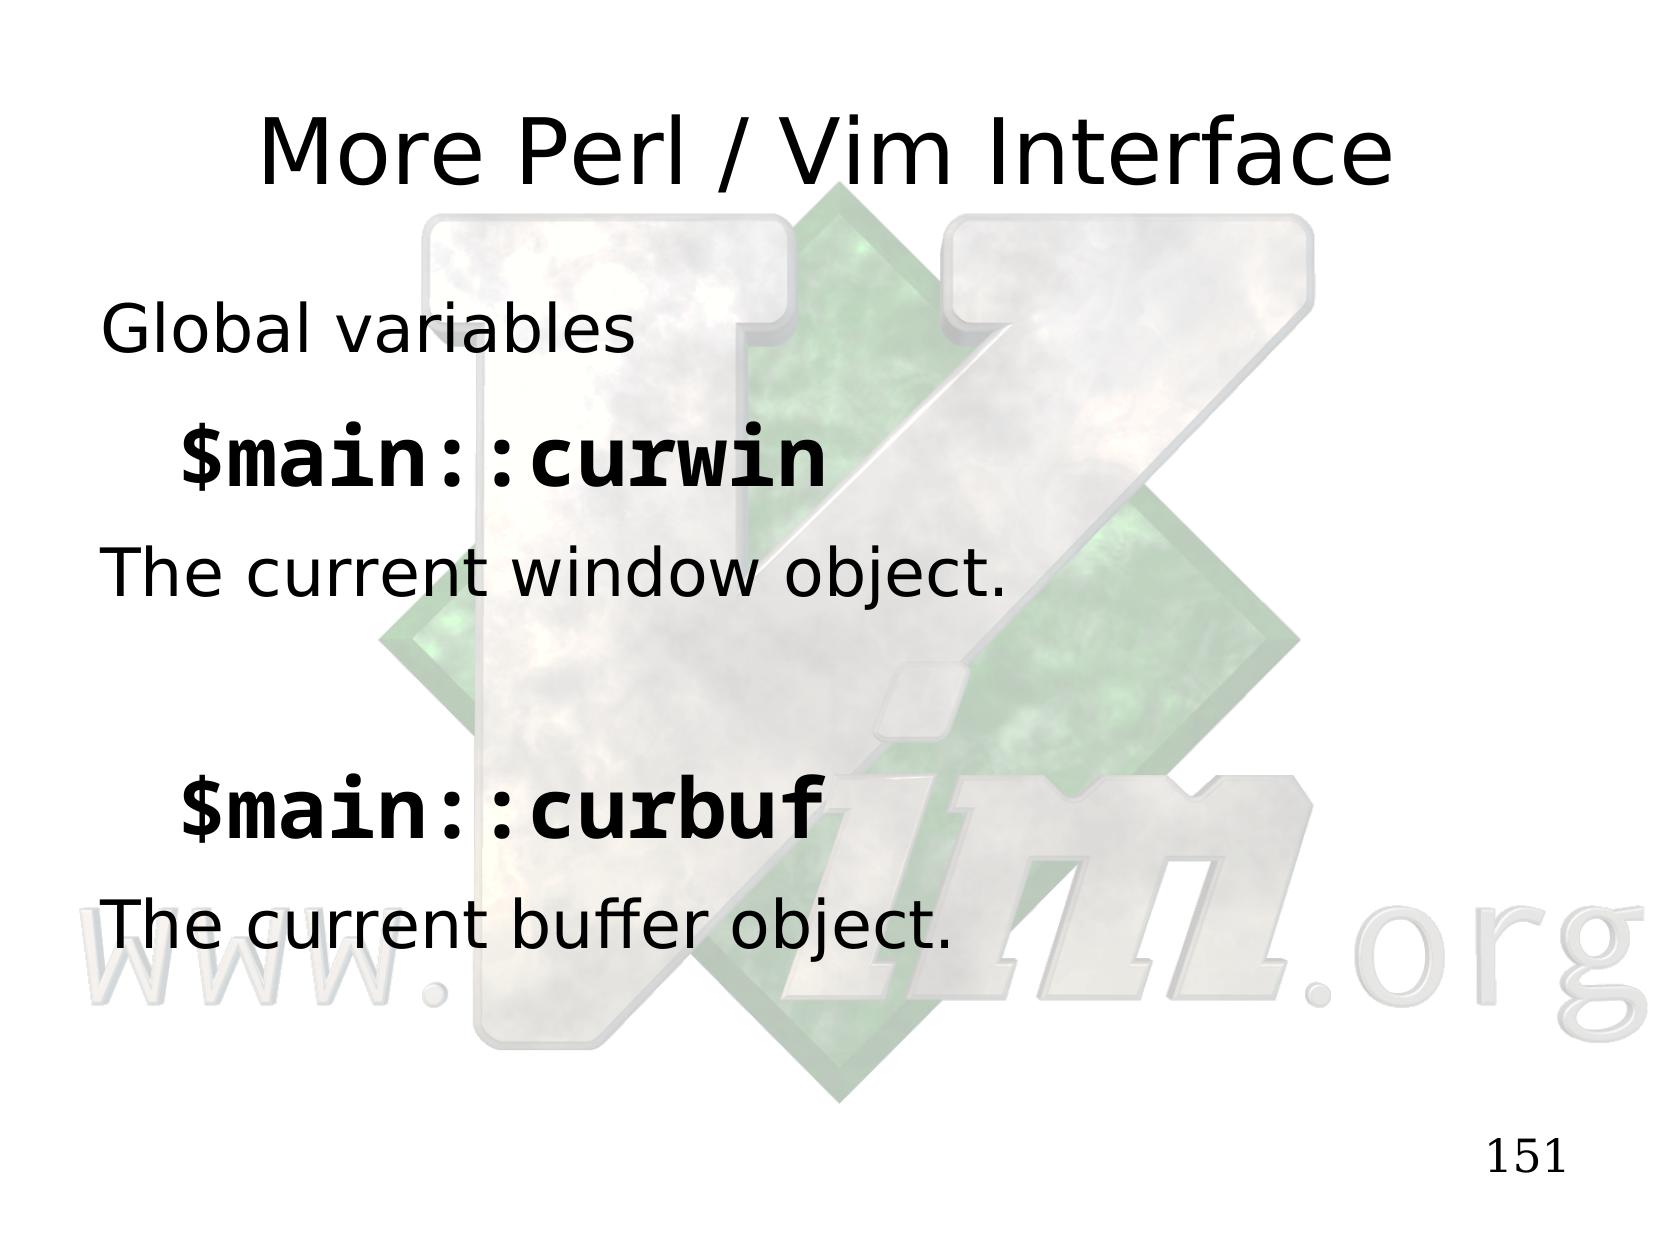

# More Perl / Vim Interface
Global variables
$main::curwin
The current window object.
$main::curbuf
The current buffer object.
151